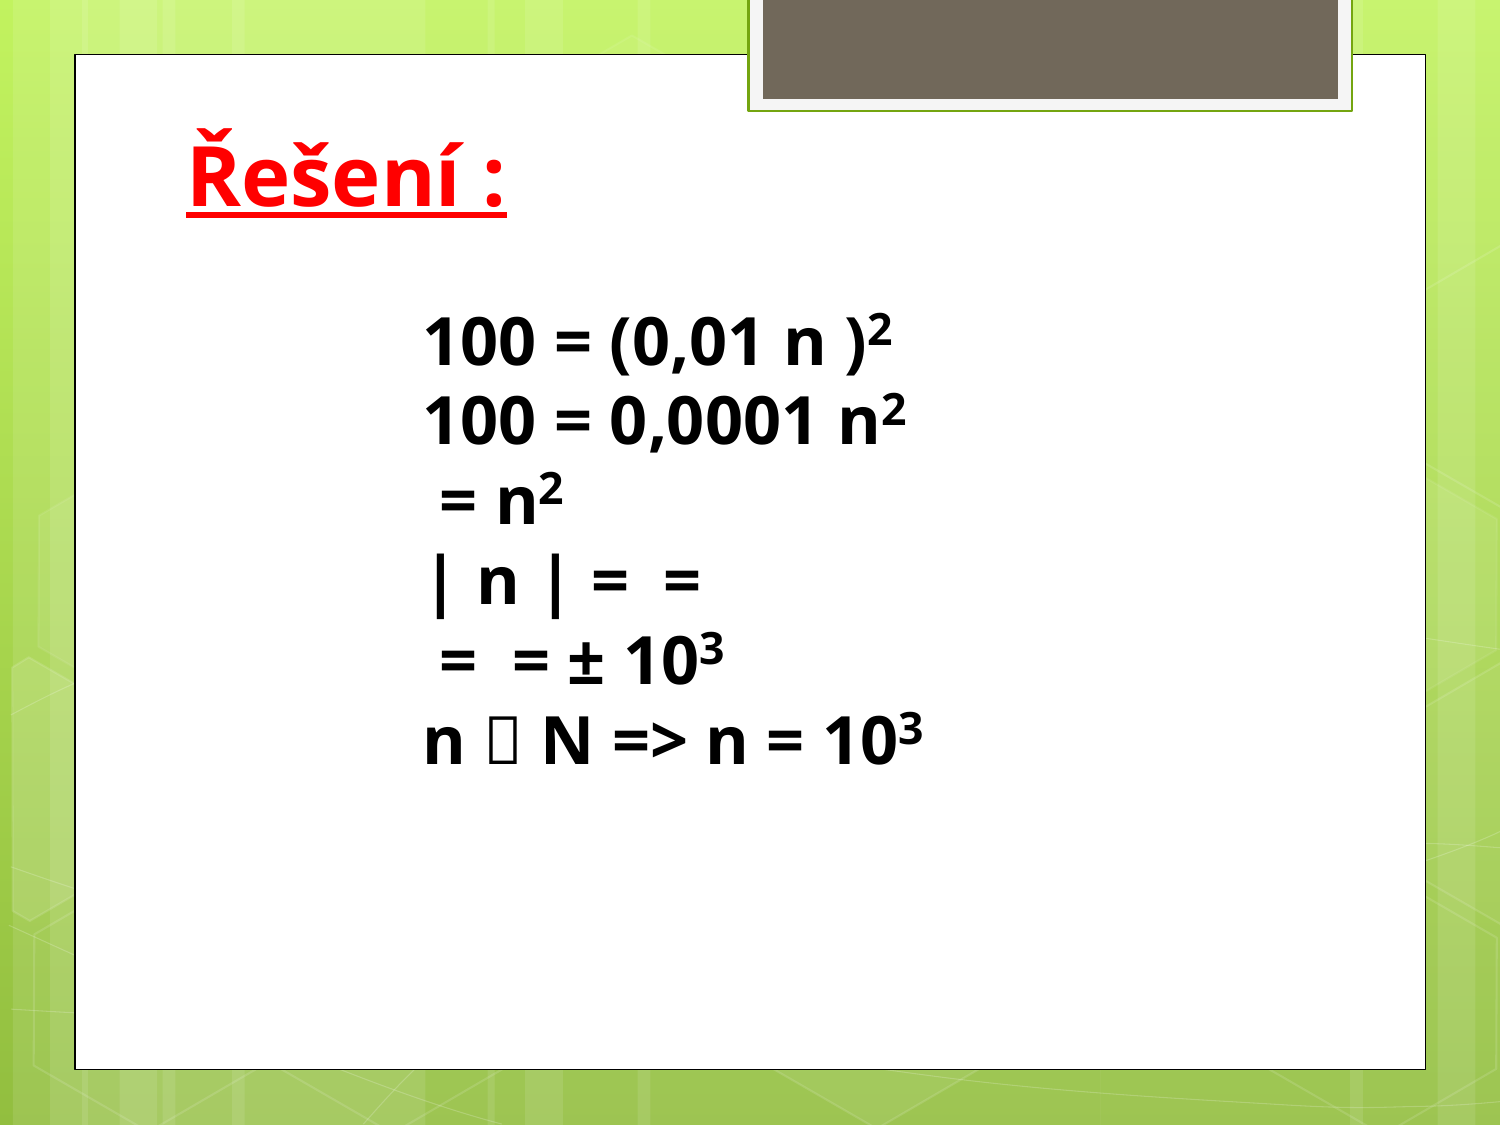

# Řešení :
100 = (0,01 n )2
100 = 0,0001 n2
 = n2
| n | = =
 = = ± 103
n  N => n = 103